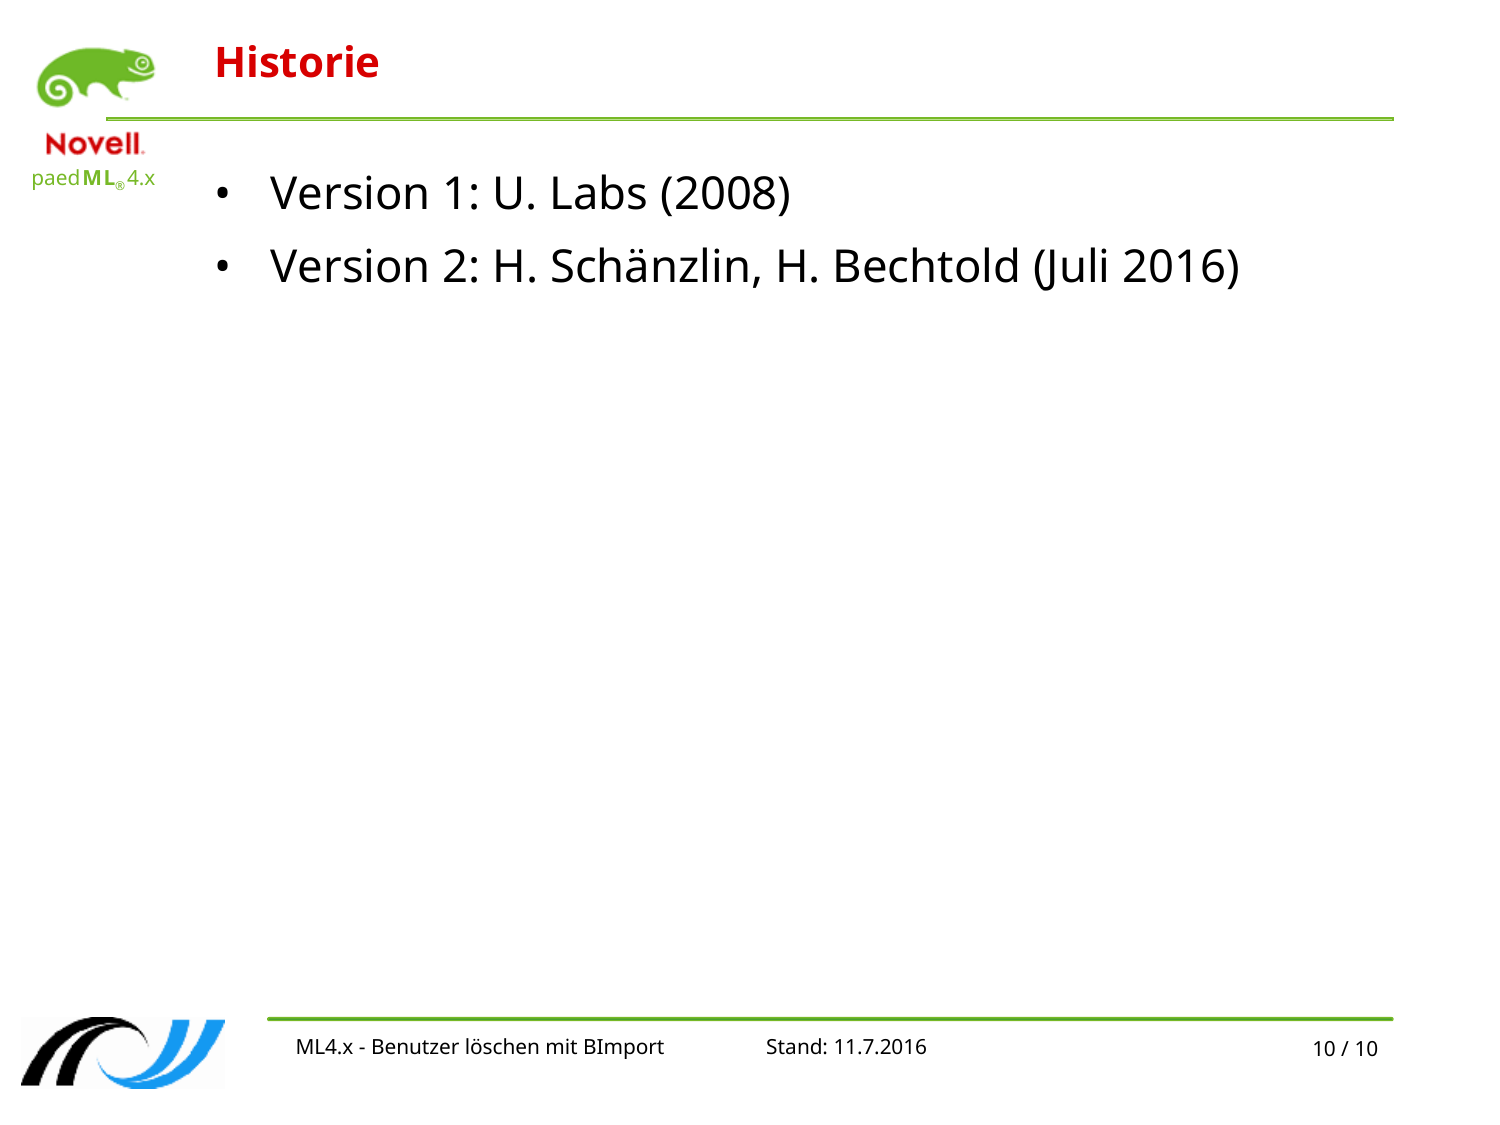

# Historie
Version 1: U. Labs (2008)
Version 2: H. Schänzlin, H. Bechtold (Juli 2016)
ML4.x - Benutzer löschen mit BImport
11.7.2016
10